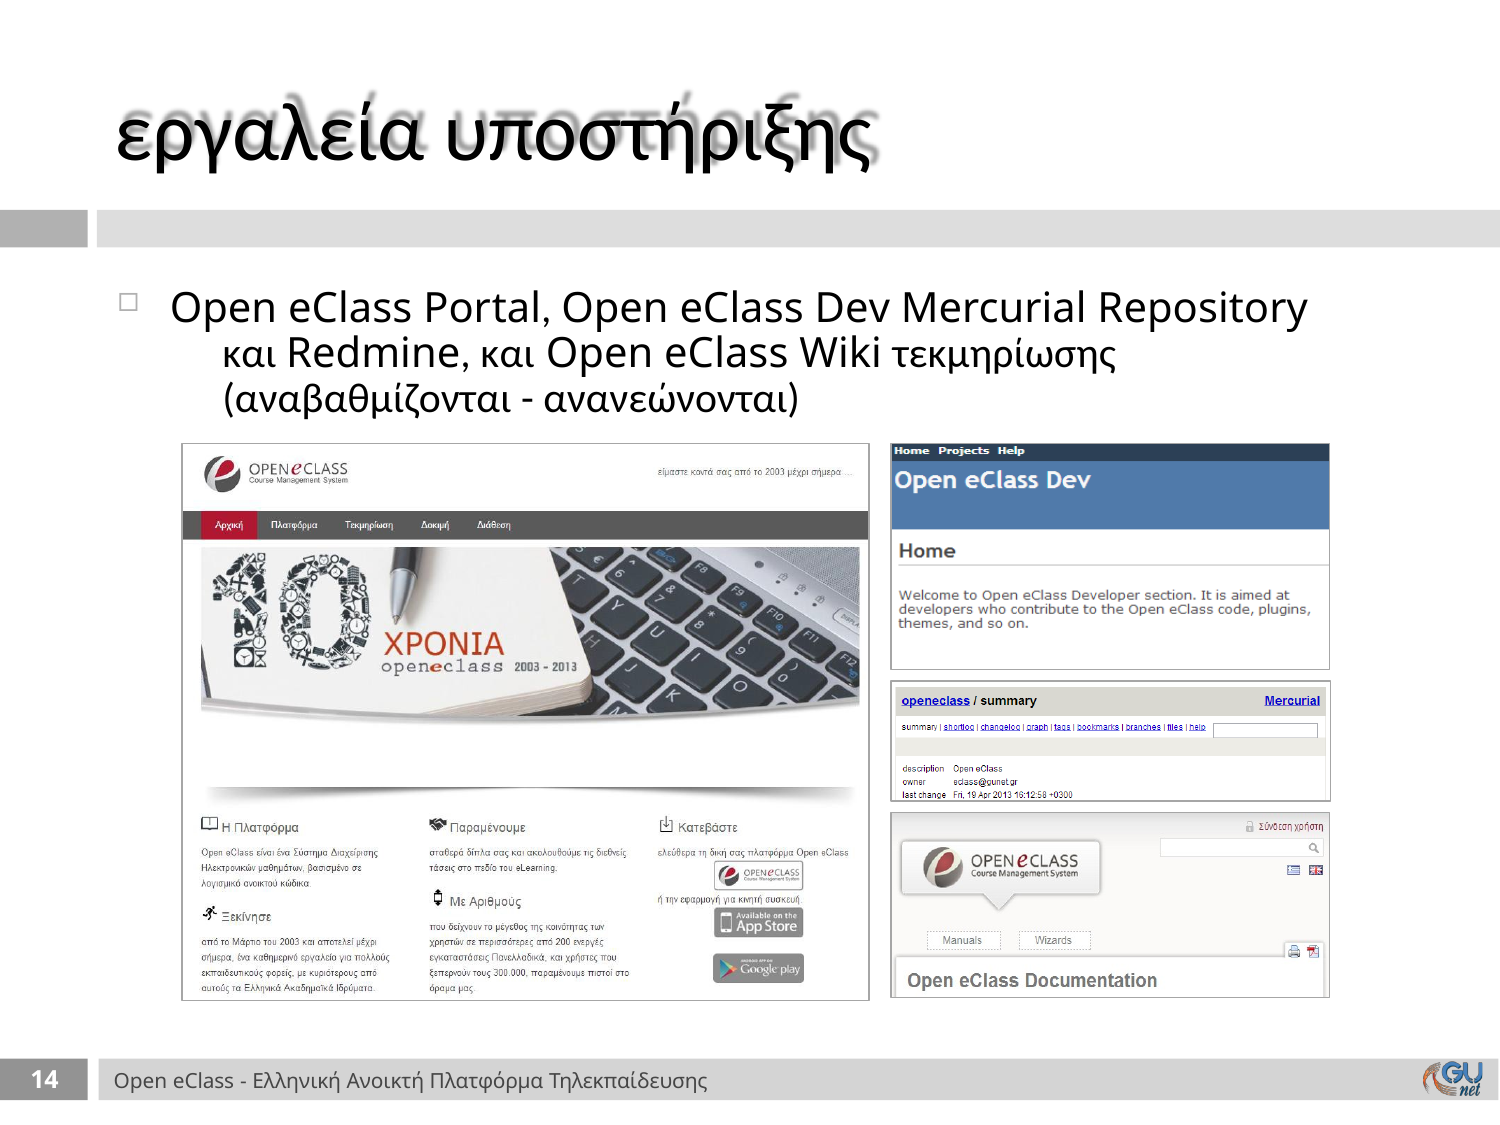

# εργαλεία υποστήριξης
Open eClass Portal, Open eClass Dev Mercurial Repository και Redmine, και Open eClass Wiki τεκμηρίωσης (αναβαθμίζονται - ανανεώνονται)
14
Open eClass - Ελληνική Ανοικτή Πλατφόρμα Τηλεκπαίδευσης